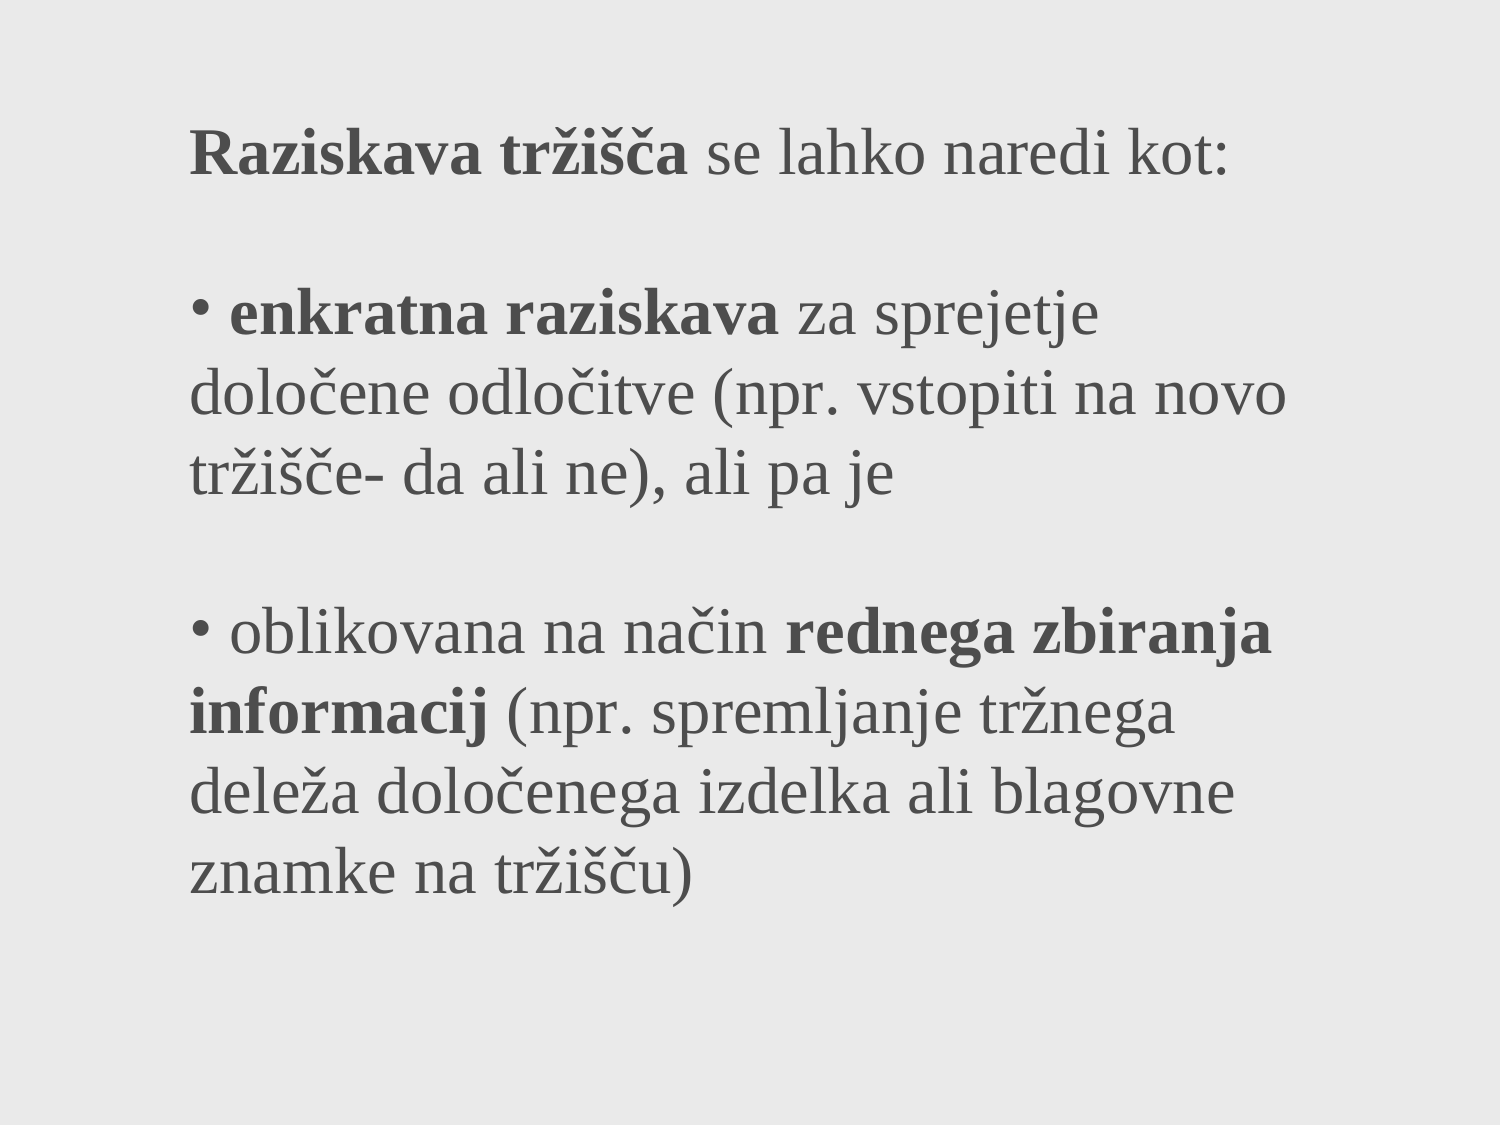

Raziskava tržišča se lahko naredi kot:
 enkratna raziskava za sprejetje določene odločitve (npr. vstopiti na novo tržišče- da ali ne), ali pa je
 oblikovana na način rednega zbiranja informacij (npr. spremljanje tržnega deleža določenega izdelka ali blagovne znamke na tržišču)